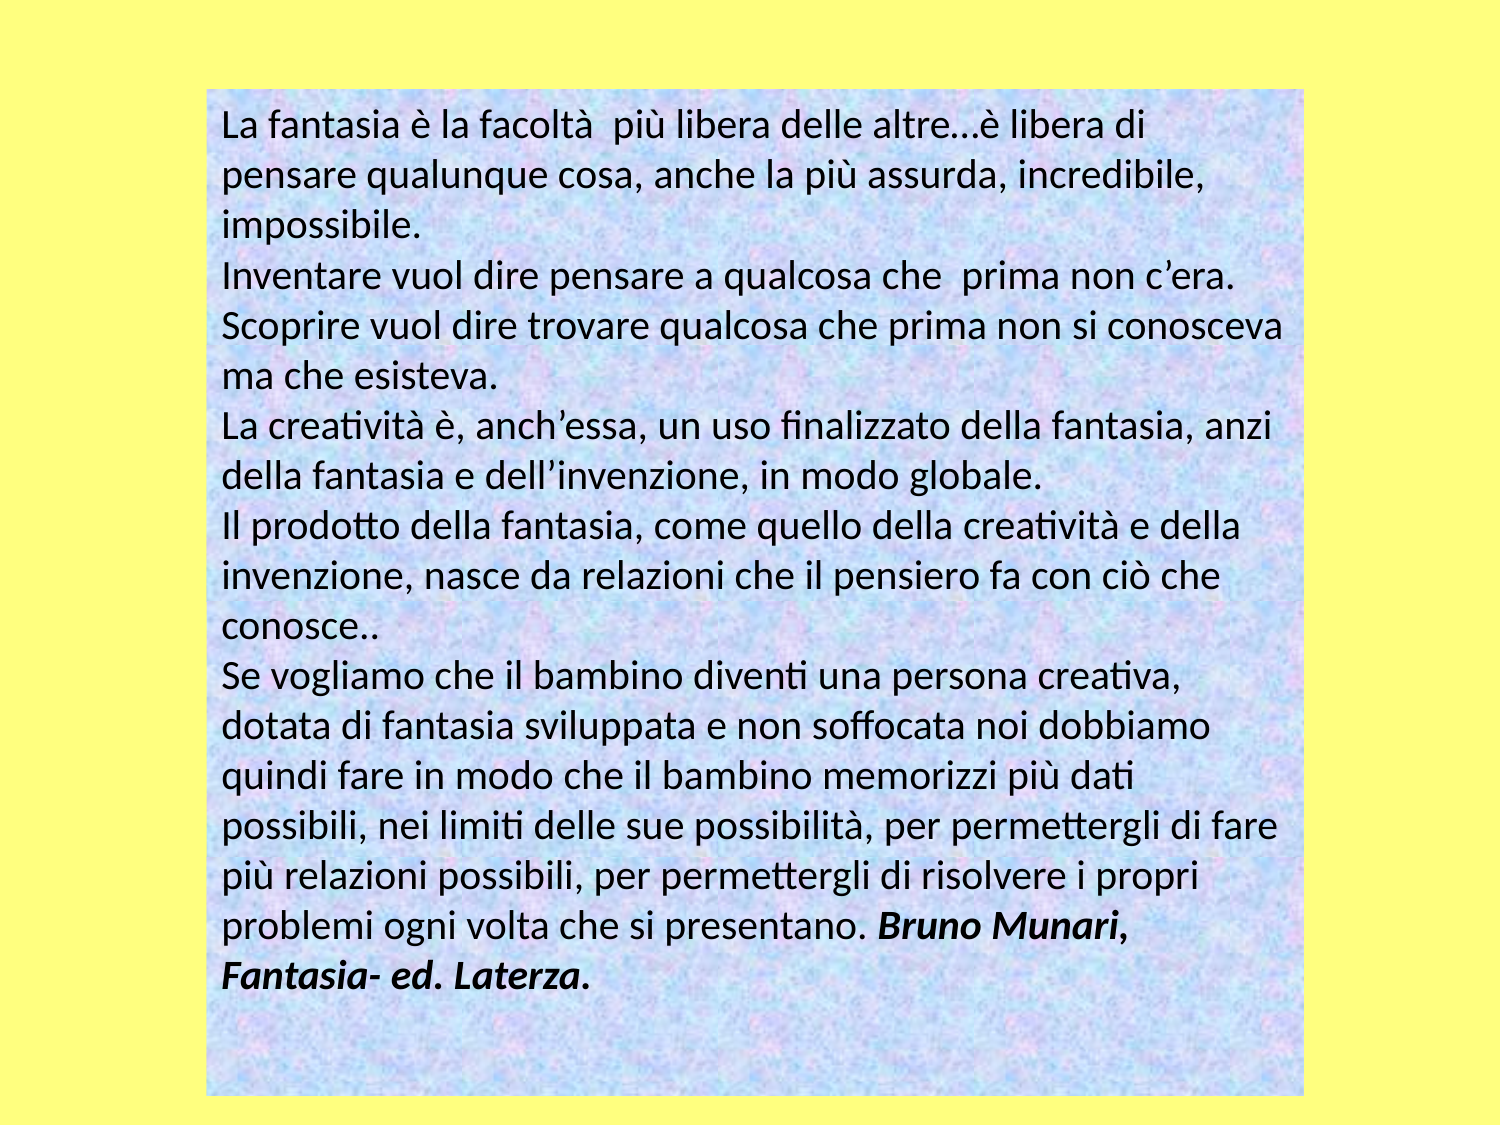

La fantasia è la facoltà più libera delle altre…è libera di pensare qualunque cosa, anche la più assurda, incredibile, impossibile.
Inventare vuol dire pensare a qualcosa che prima non c’era.
Scoprire vuol dire trovare qualcosa che prima non si conosceva ma che esisteva.
La creatività è, anch’essa, un uso finalizzato della fantasia, anzi della fantasia e dell’invenzione, in modo globale.
Il prodotto della fantasia, come quello della creatività e della invenzione, nasce da relazioni che il pensiero fa con ciò che conosce..
Se vogliamo che il bambino diventi una persona creativa, dotata di fantasia sviluppata e non soffocata noi dobbiamo quindi fare in modo che il bambino memorizzi più dati possibili, nei limiti delle sue possibilità, per permettergli di fare più relazioni possibili, per permettergli di risolvere i propri problemi ogni volta che si presentano. Bruno Munari, Fantasia- ed. Laterza.